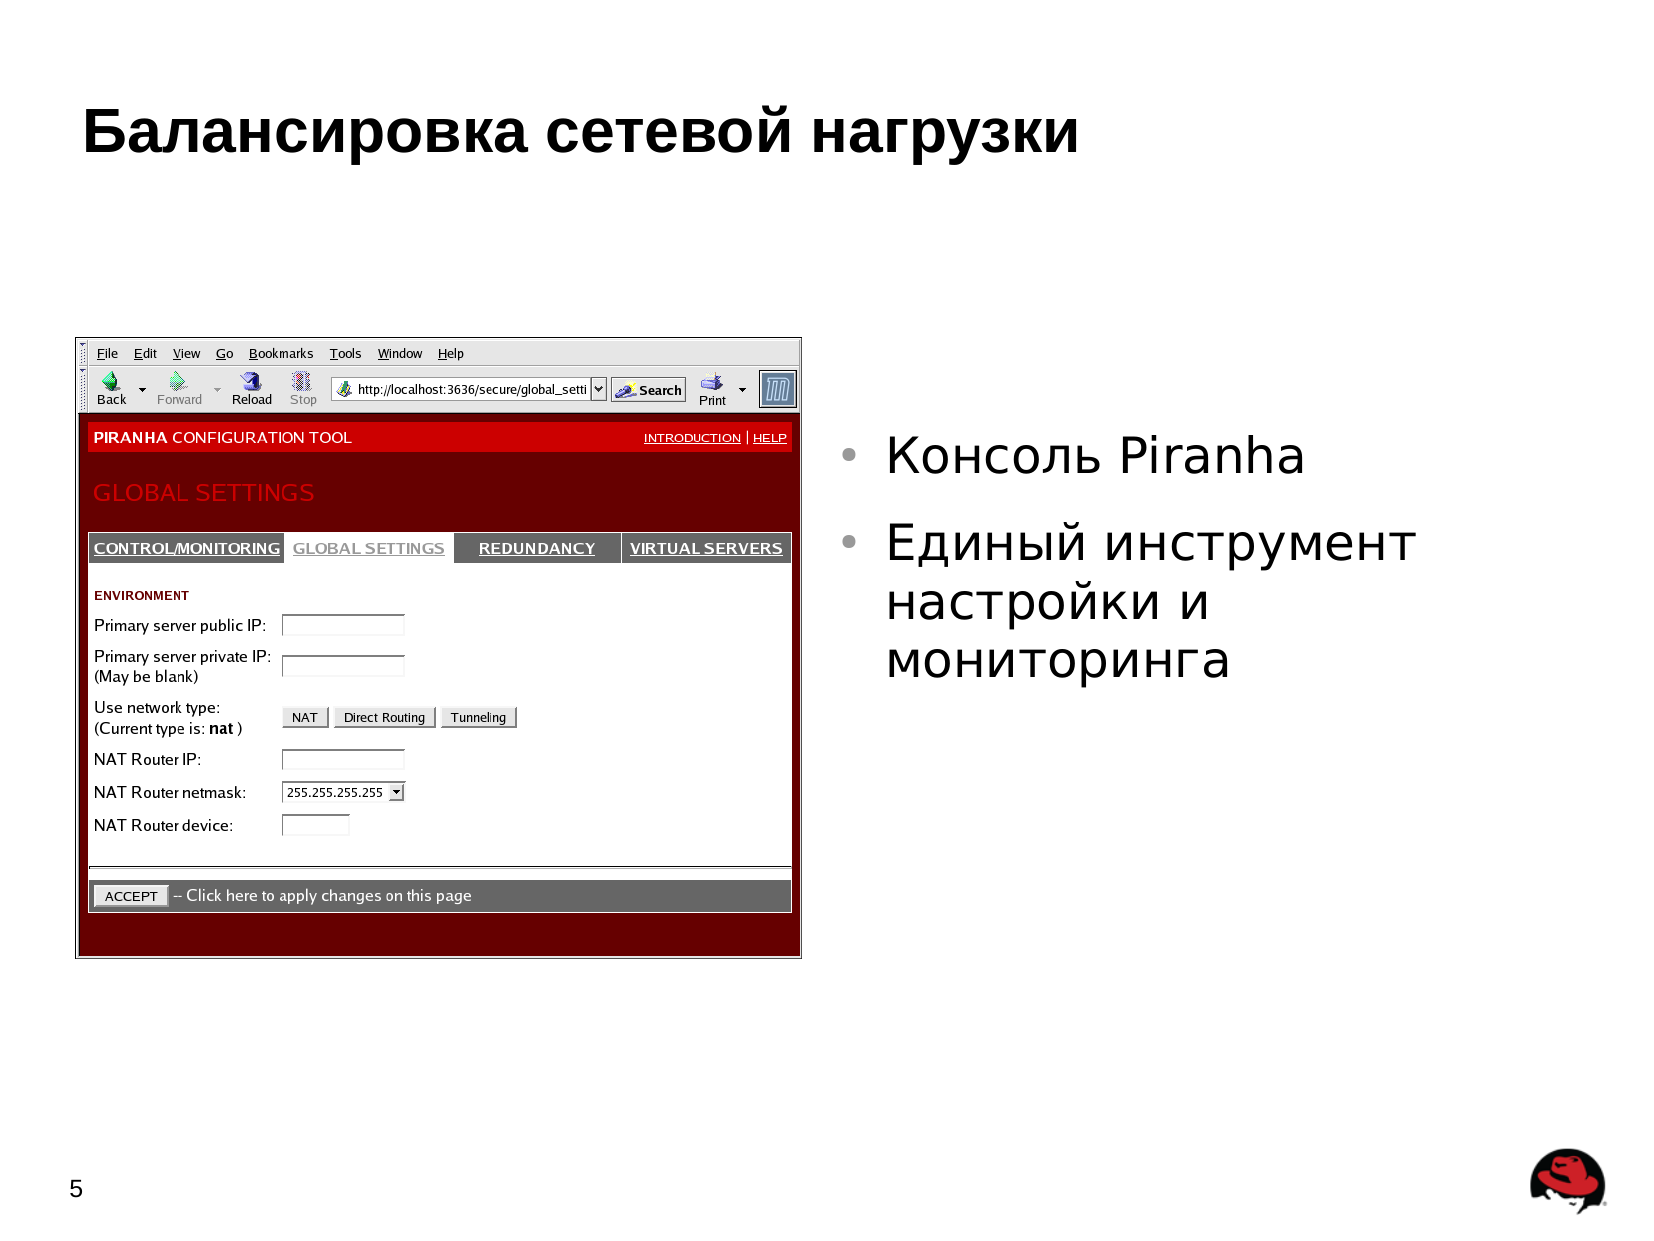

# Балансировка сетевой нагрузки
Консоль Piranha
Единый инструмент настройки и мониторинга